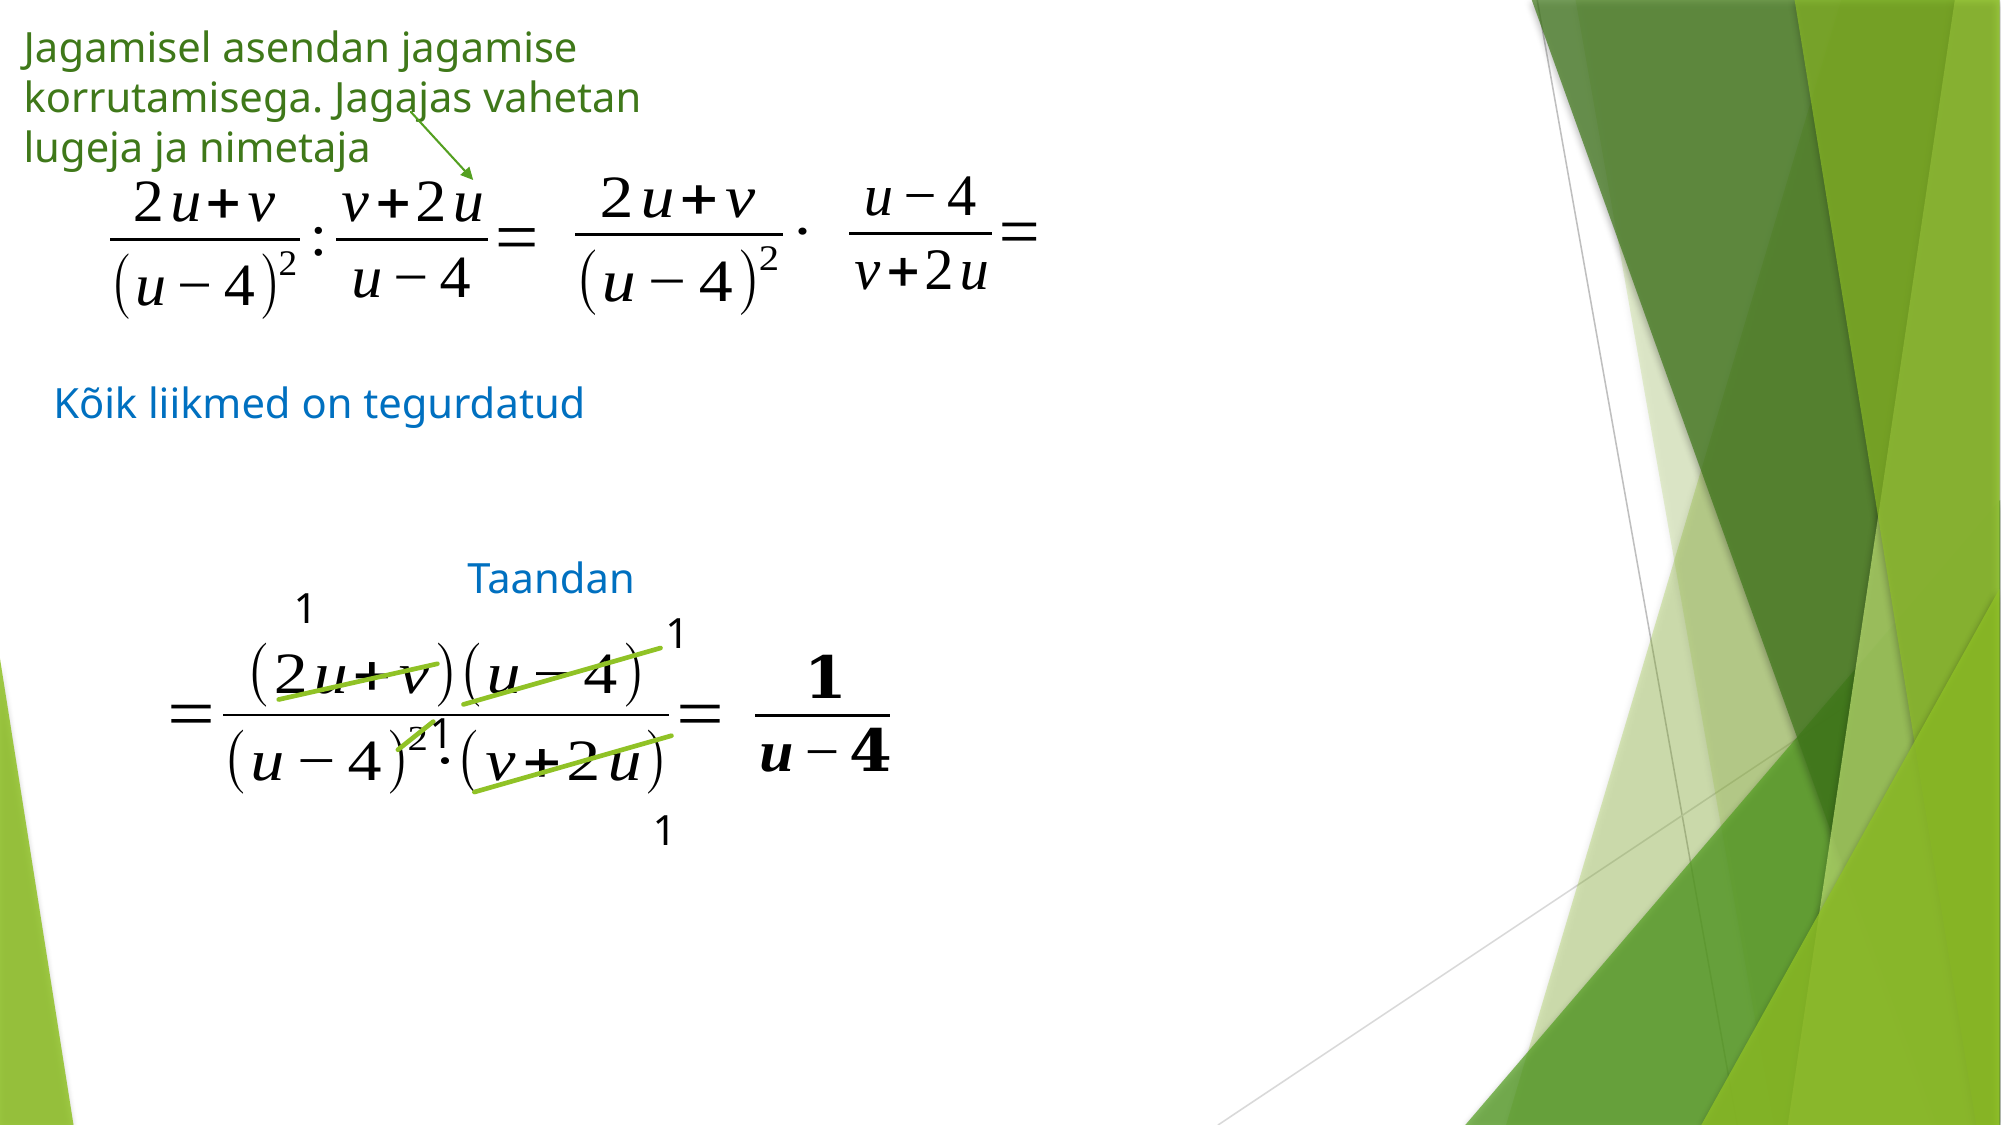

Jagamisel asendan jagamise korrutamisega. Jagajas vahetan lugeja ja nimetaja
Kõik liikmed on tegurdatud
Taandan
1
1
1
1